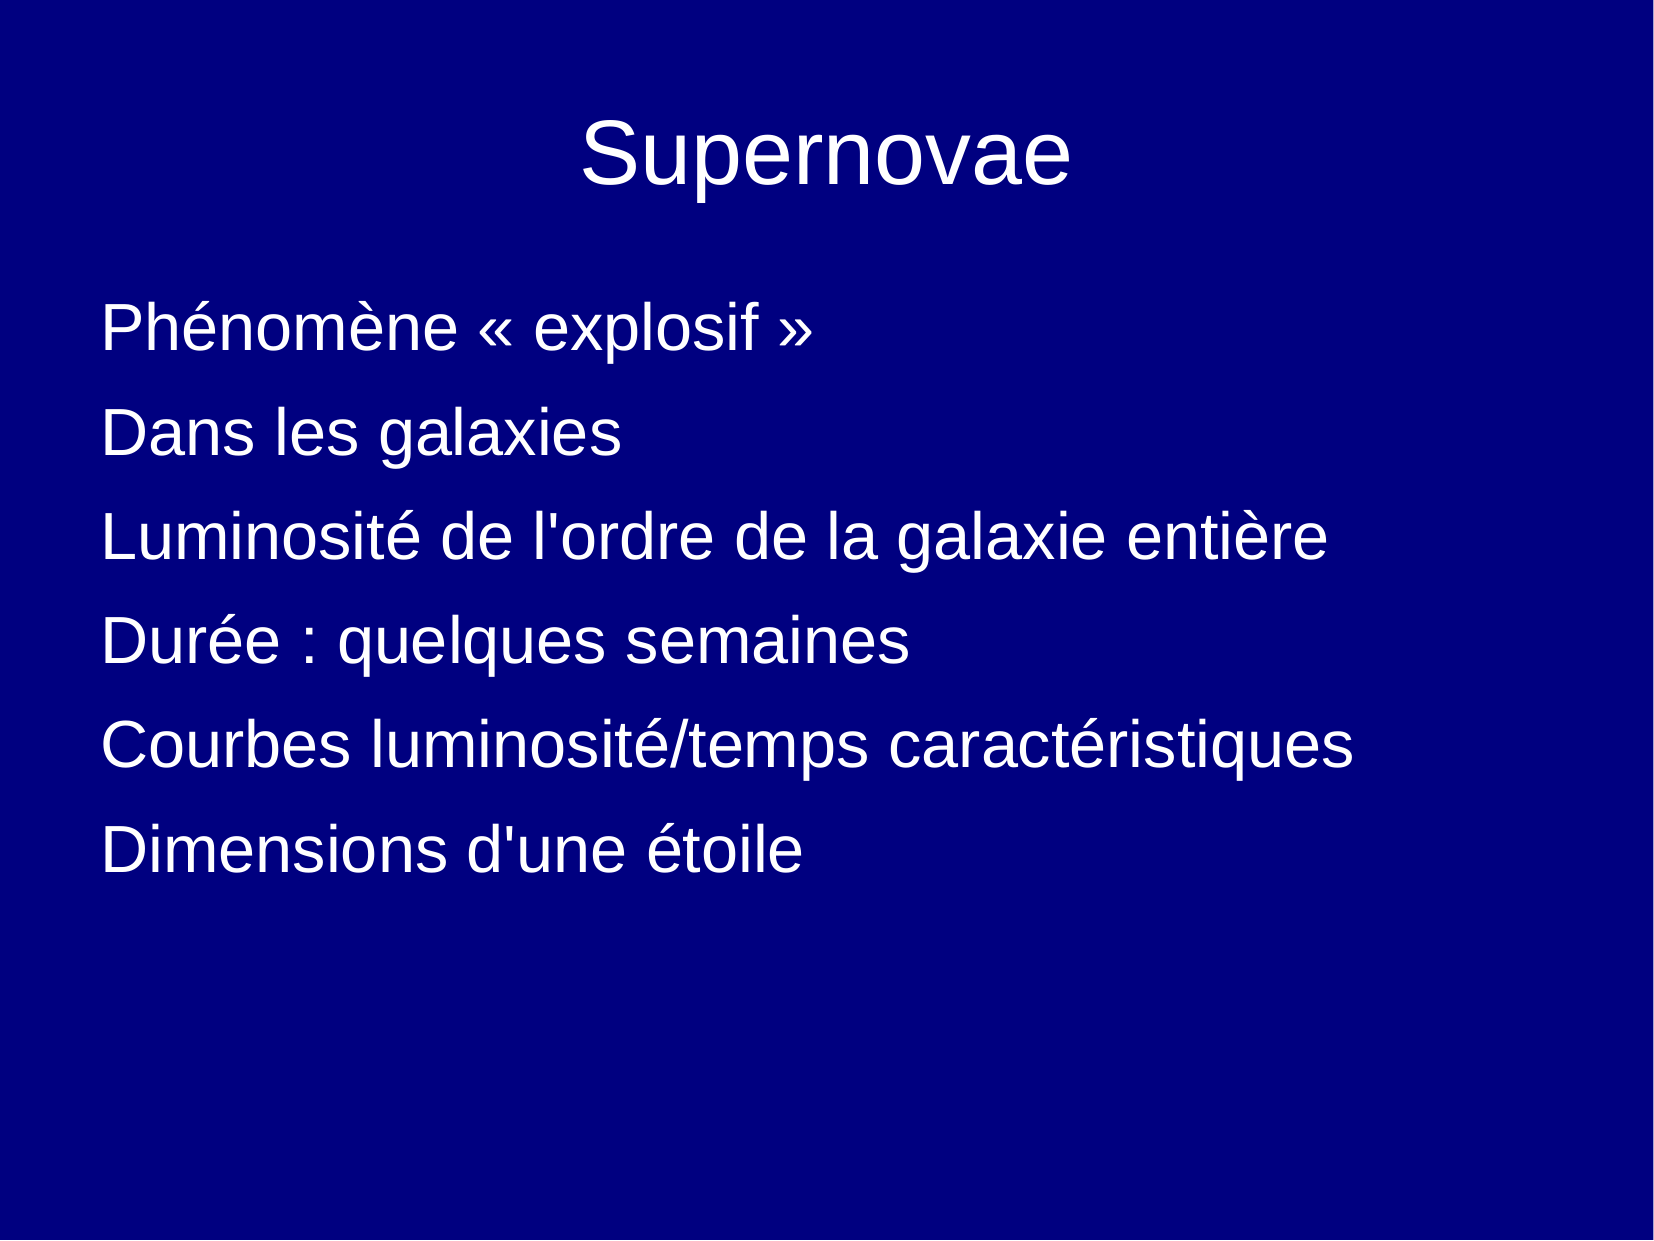

# Supernovae
Phénomène « explosif »
Dans les galaxies
Luminosité de l'ordre de la galaxie entière
Durée : quelques semaines
Courbes luminosité/temps caractéristiques
Dimensions d'une étoile